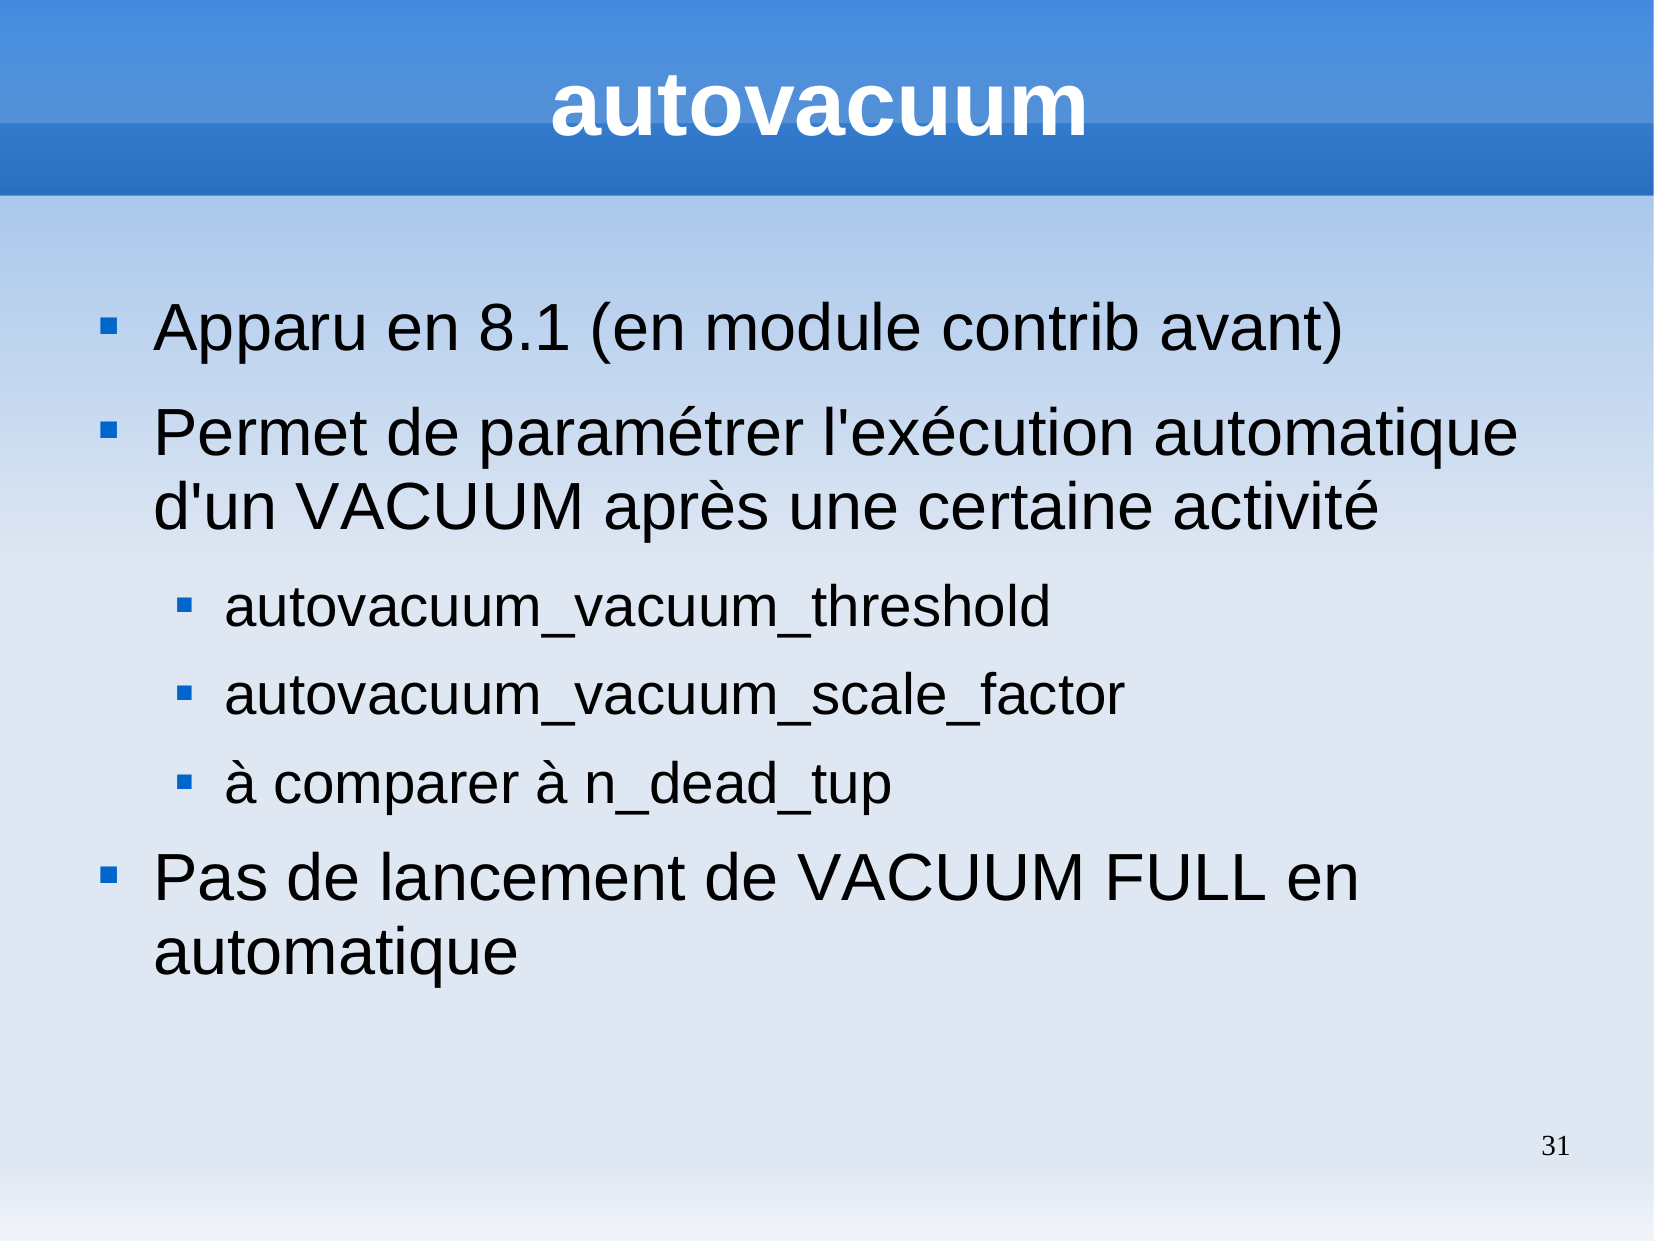

# autovacuum
Apparu en 8.1 (en module contrib avant)
Permet de paramétrer l'exécution automatique d'un VACUUM après une certaine activité
autovacuum_vacuum_threshold
autovacuum_vacuum_scale_factor
à comparer à n_dead_tup
Pas de lancement de VACUUM FULL en automatique
31